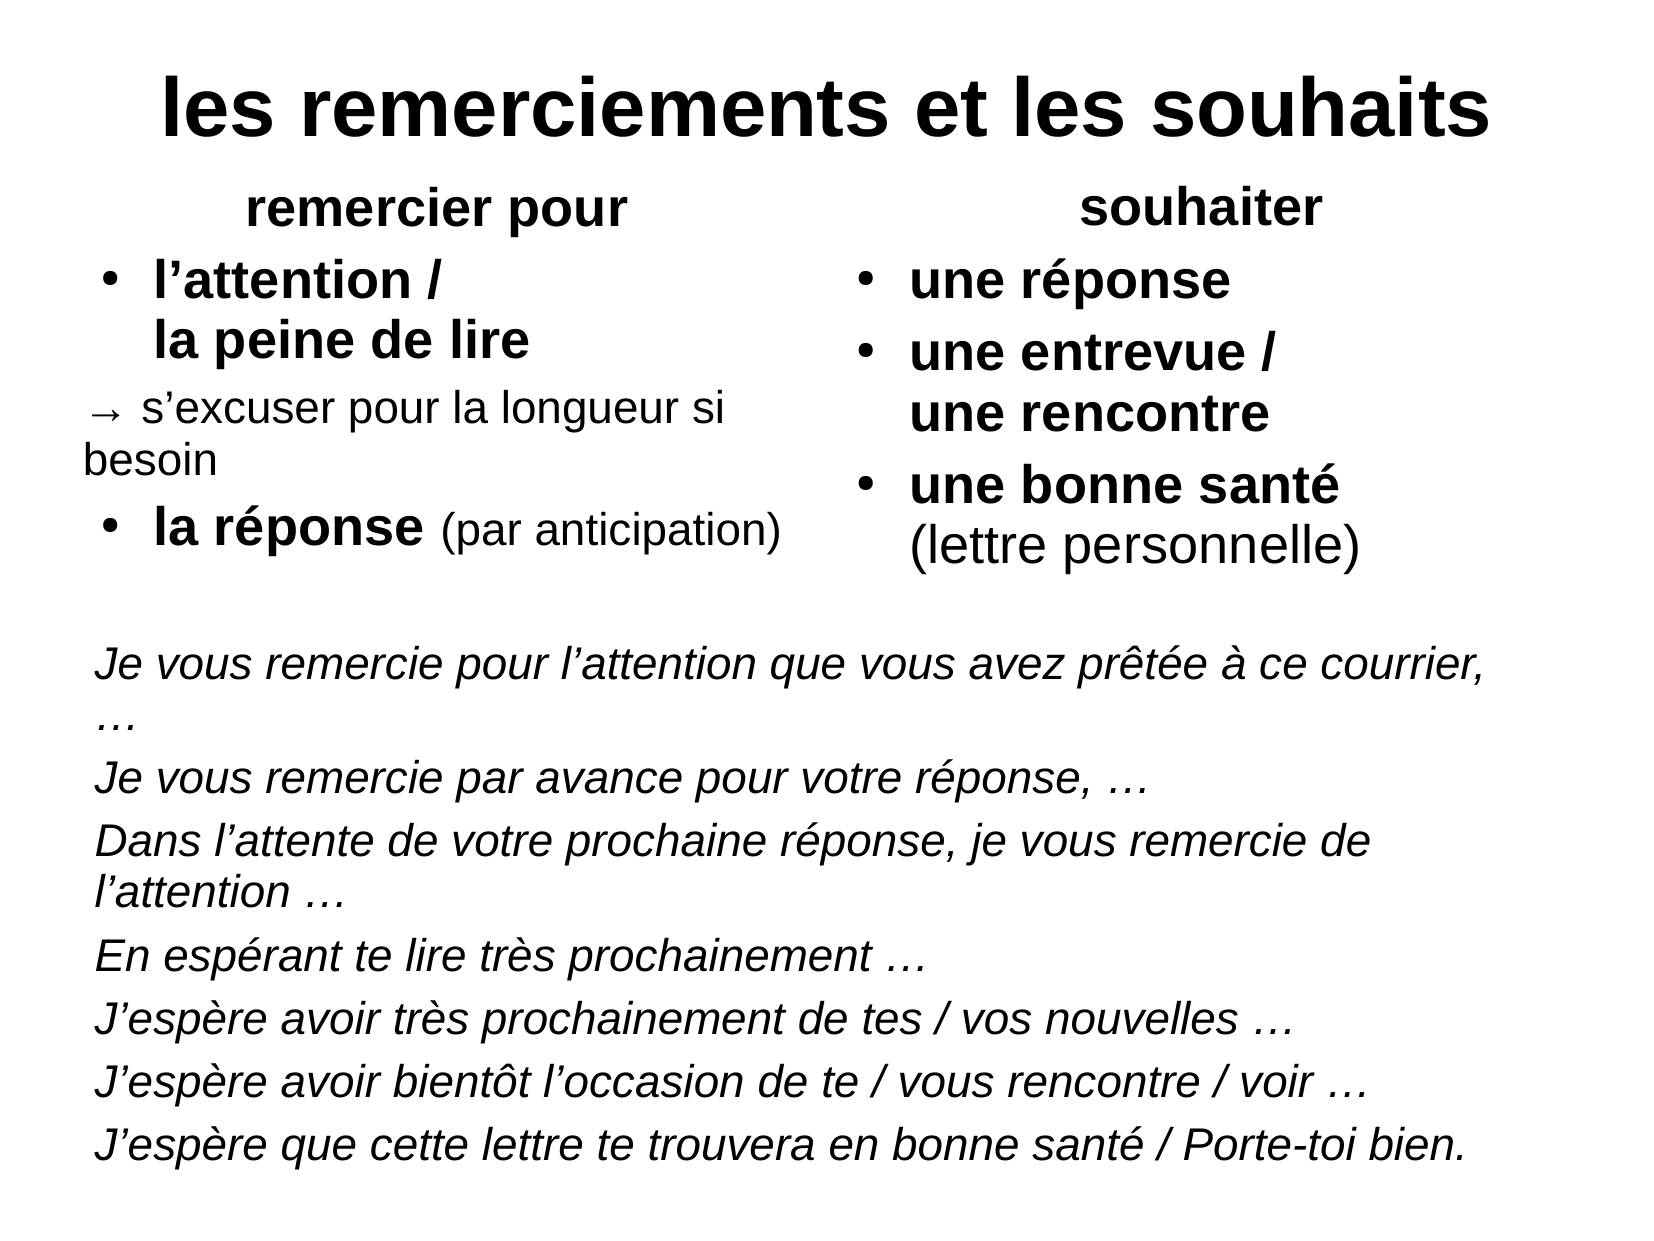

# les remerciements et les souhaits
souhaiter
une réponse
une entrevue /
une rencontre
une bonne santé
(lettre personnelle)
remercier pour
l’attention /
la peine de lire
→ s’excuser pour la longueur si besoin
la réponse (par anticipation)
Je vous remercie pour l’attention que vous avez prêtée à ce courrier, …
Je vous remercie par avance pour votre réponse, …
Dans l’attente de votre prochaine réponse, je vous remercie de l’attention …
En espérant te lire très prochainement …
J’espère avoir très prochainement de tes / vos nouvelles …
J’espère avoir bientôt l’occasion de te / vous rencontre / voir …
J’espère que cette lettre te trouvera en bonne santé / Porte-toi bien.